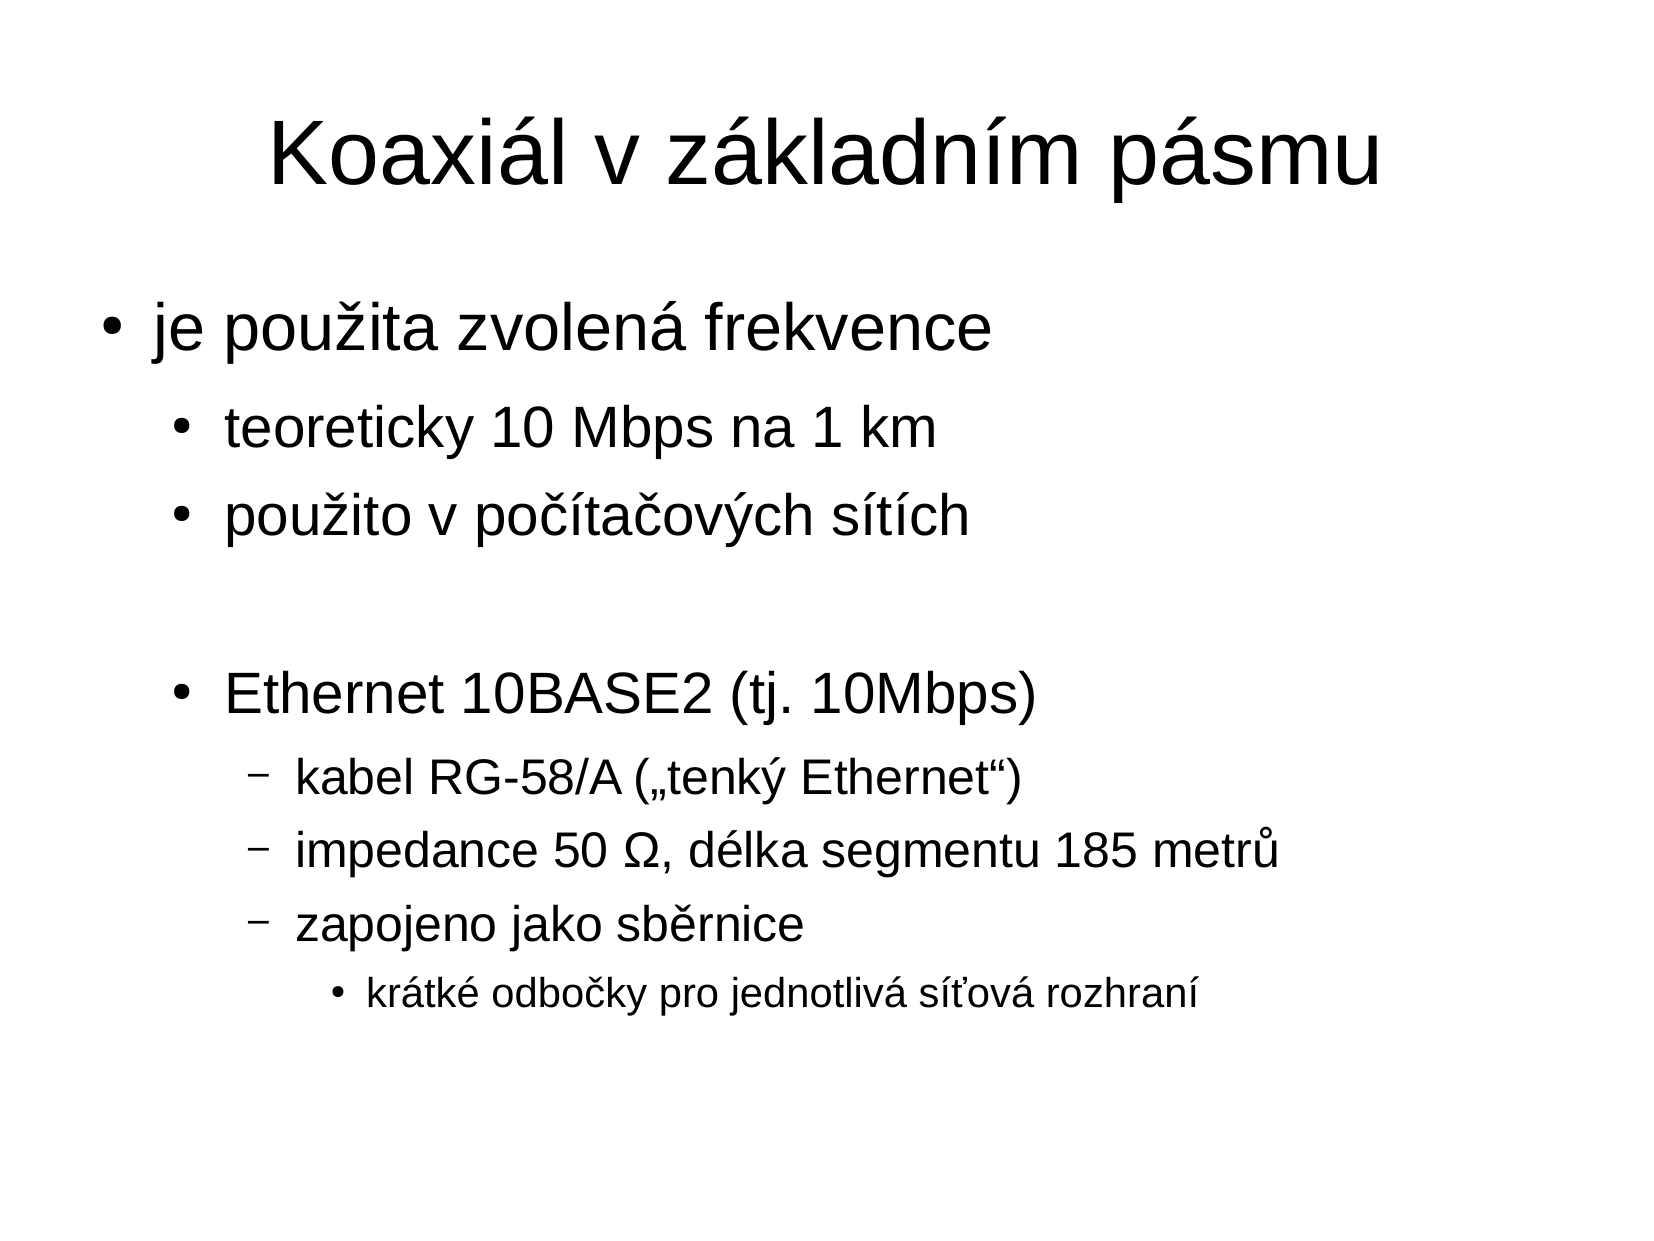

# Koaxiál v základním pásmu
je použita zvolená frekvence
teoreticky 10 Mbps na 1 km
použito v počítačových sítích
Ethernet 10BASE2 (tj. 10Mbps)
kabel RG-58/A („tenký Ethernet“)
impedance 50 Ω, délka segmentu 185 metrů
zapojeno jako sběrnice
krátké odbočky pro jednotlivá síťová rozhraní